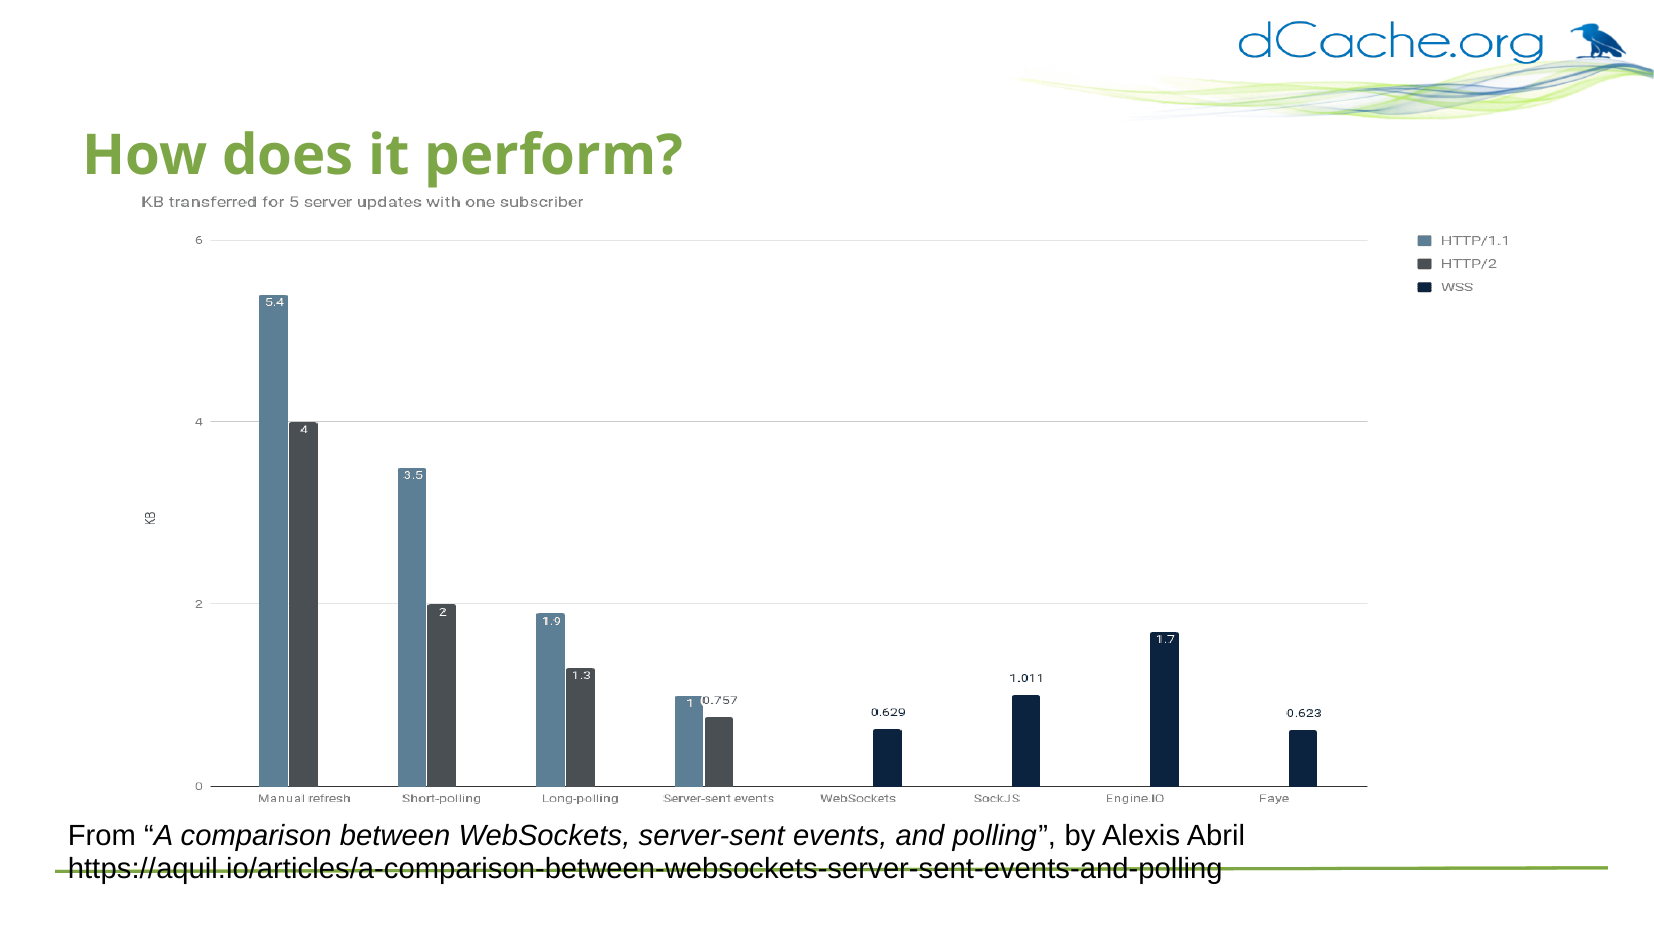

# How does it perform?
From “A comparison between WebSockets, server-sent events, and polling”, by Alexis Abril
https://aquil.io/articles/a-comparison-between-websockets-server-sent-events-and-polling